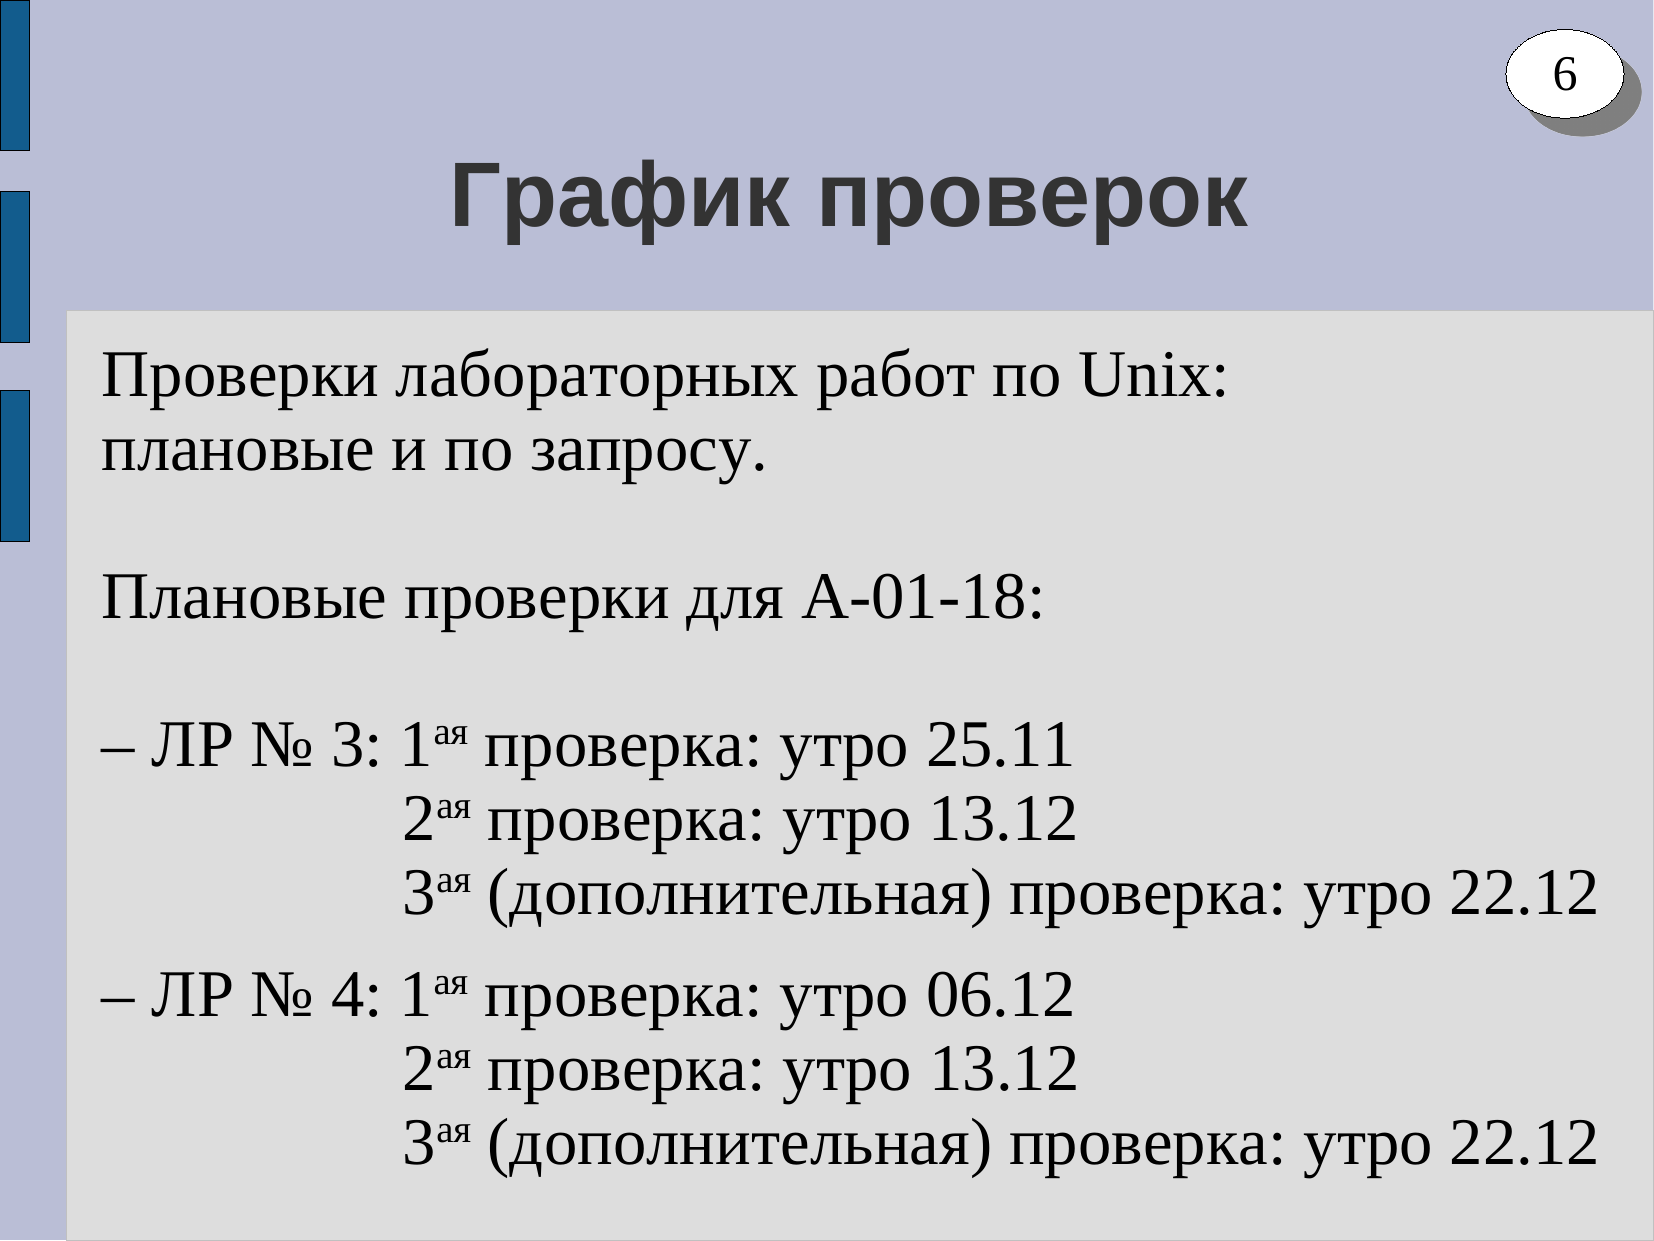

6
# График проверок
Проверки лабораторных работ по Unix:
плановые и по запросу.
Плановые проверки для А-01-18:
– ЛР № 3: 1ая проверка: утро 25.11
 2ая проверка: утро 13.12
 3ая (дополнительная) проверка: утро 22.12
– ЛР № 4: 1ая проверка: утро 06.12
 2ая проверка: утро 13.12
 3ая (дополнительная) проверка: утро 22.12